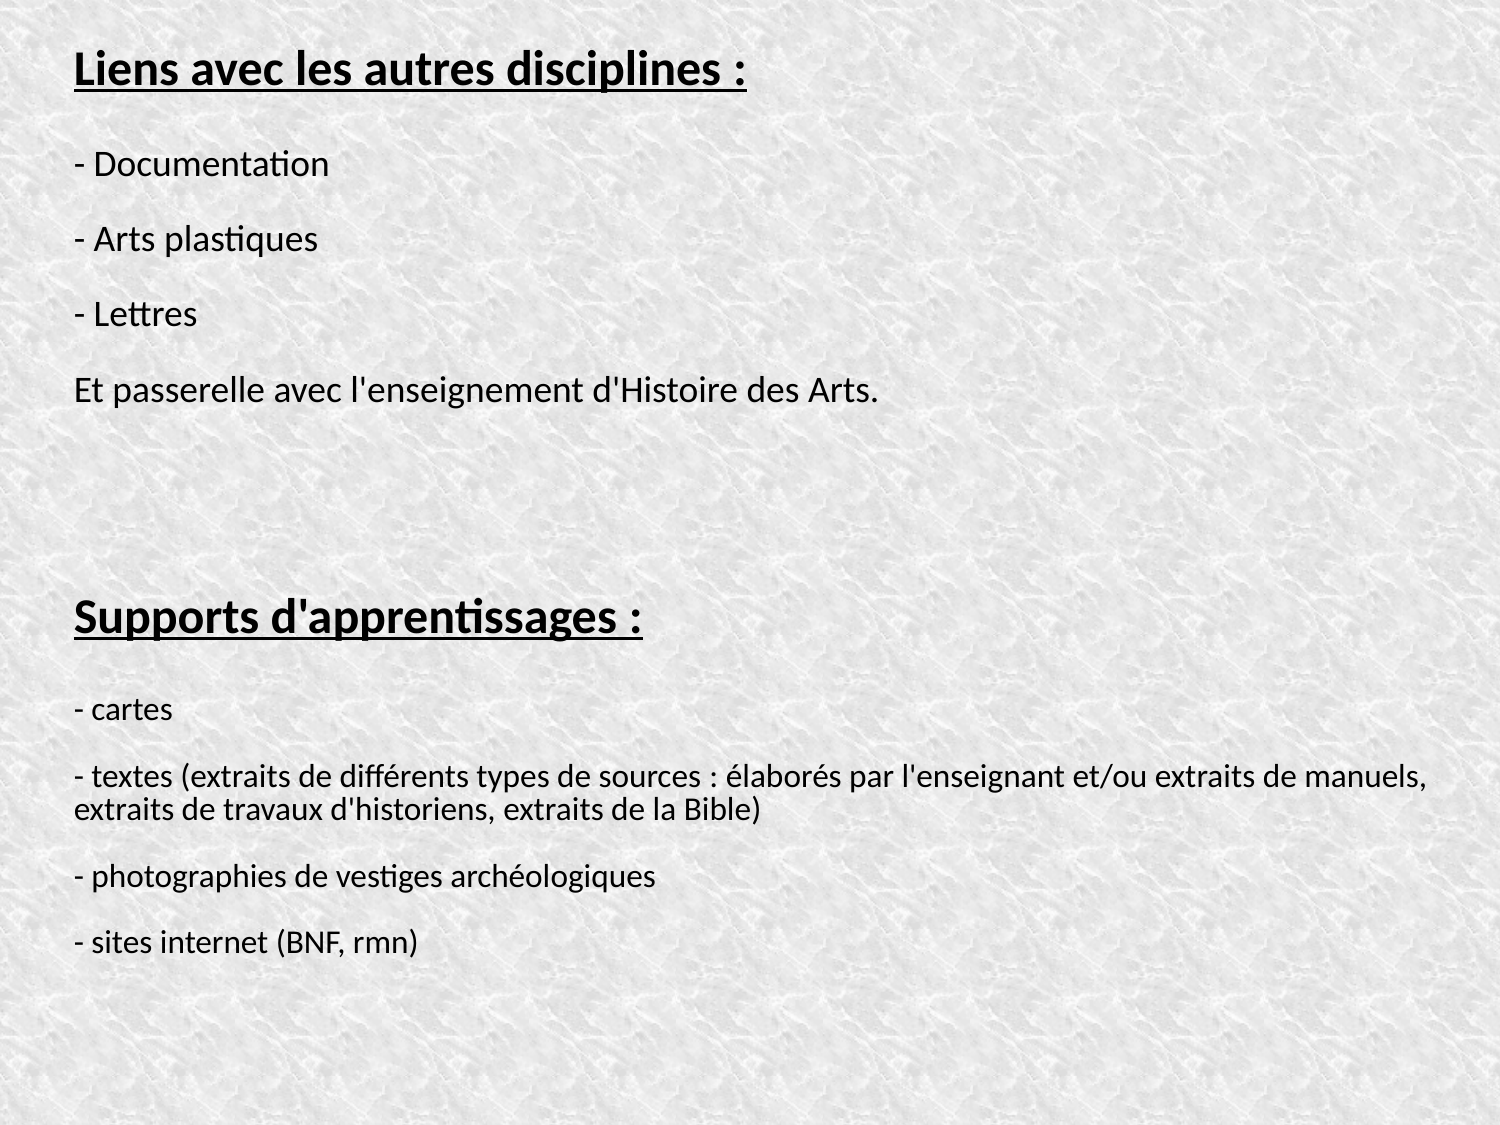

Liens avec les autres disciplines :
- Documentation
- Arts plastiques
- Lettres
Et passerelle avec l'enseignement d'Histoire des Arts.
Supports d'apprentissages :
- cartes
- textes (extraits de différents types de sources : élaborés par l'enseignant et/ou extraits de manuels, extraits de travaux d'historiens, extraits de la Bible)
- photographies de vestiges archéologiques
- sites internet (BNF, rmn)